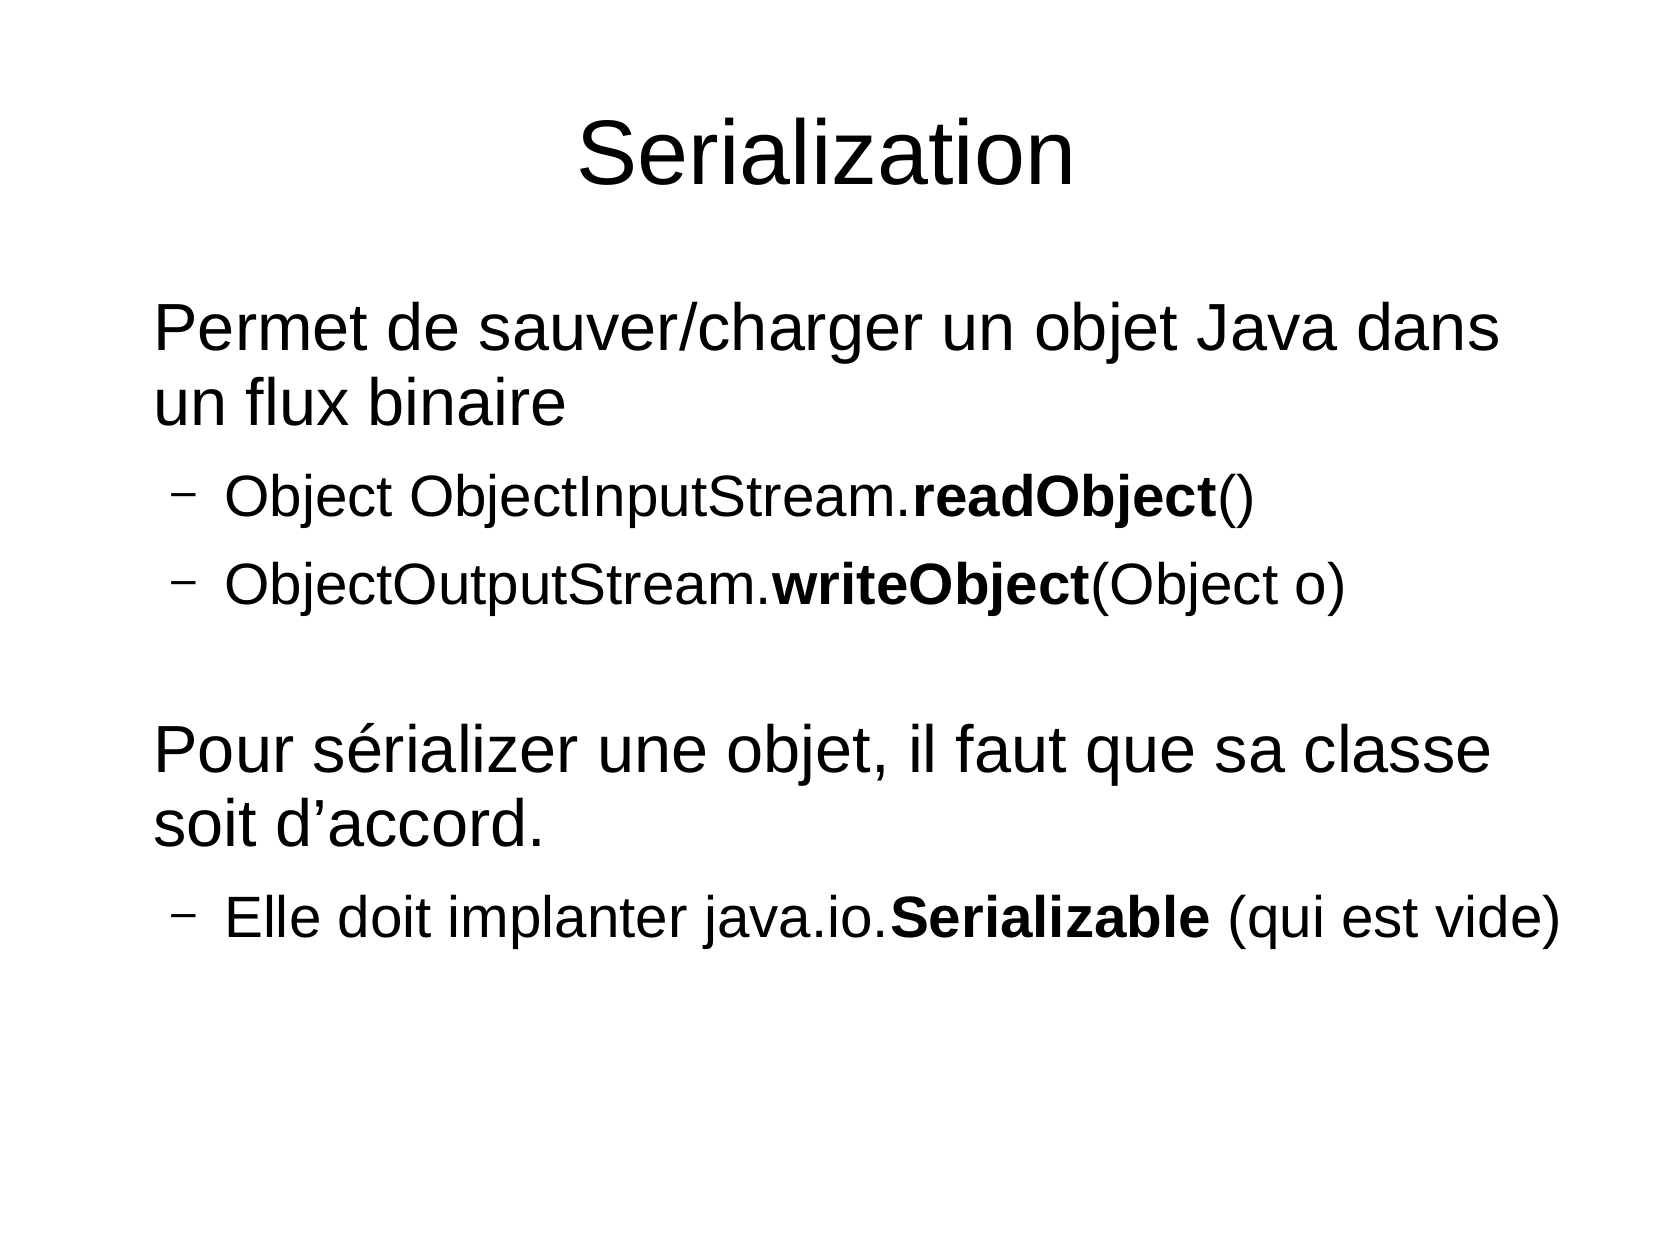

# Serialization
Permet de sauver/charger un objet Java dans un flux binaire
Object ObjectInputStream.readObject()
ObjectOutputStream.writeObject(Object o)
Pour sérializer une objet, il faut que sa classe soit d’accord.
Elle doit implanter java.io.Serializable (qui est vide)